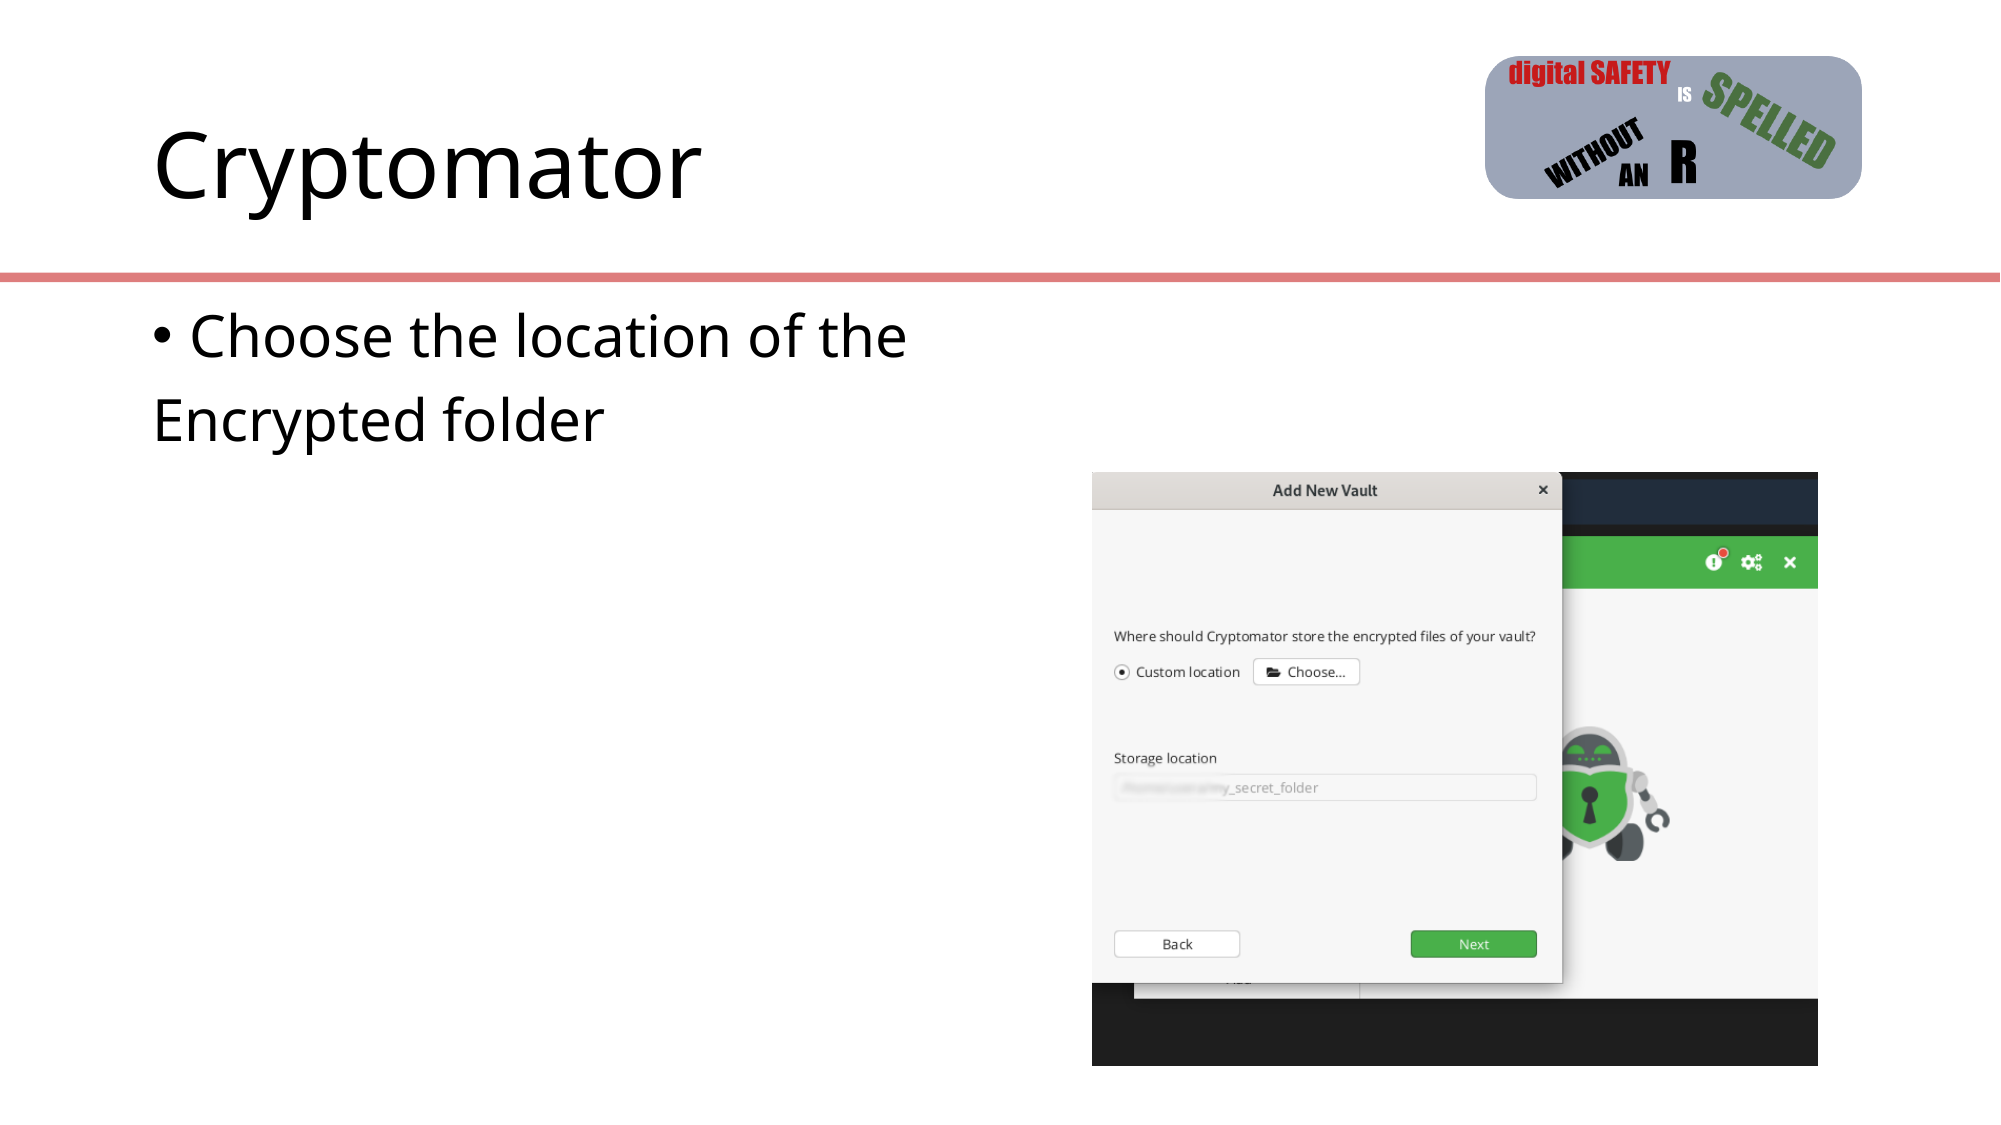

# Cryptomator
Choose the location of the
Encrypted folder